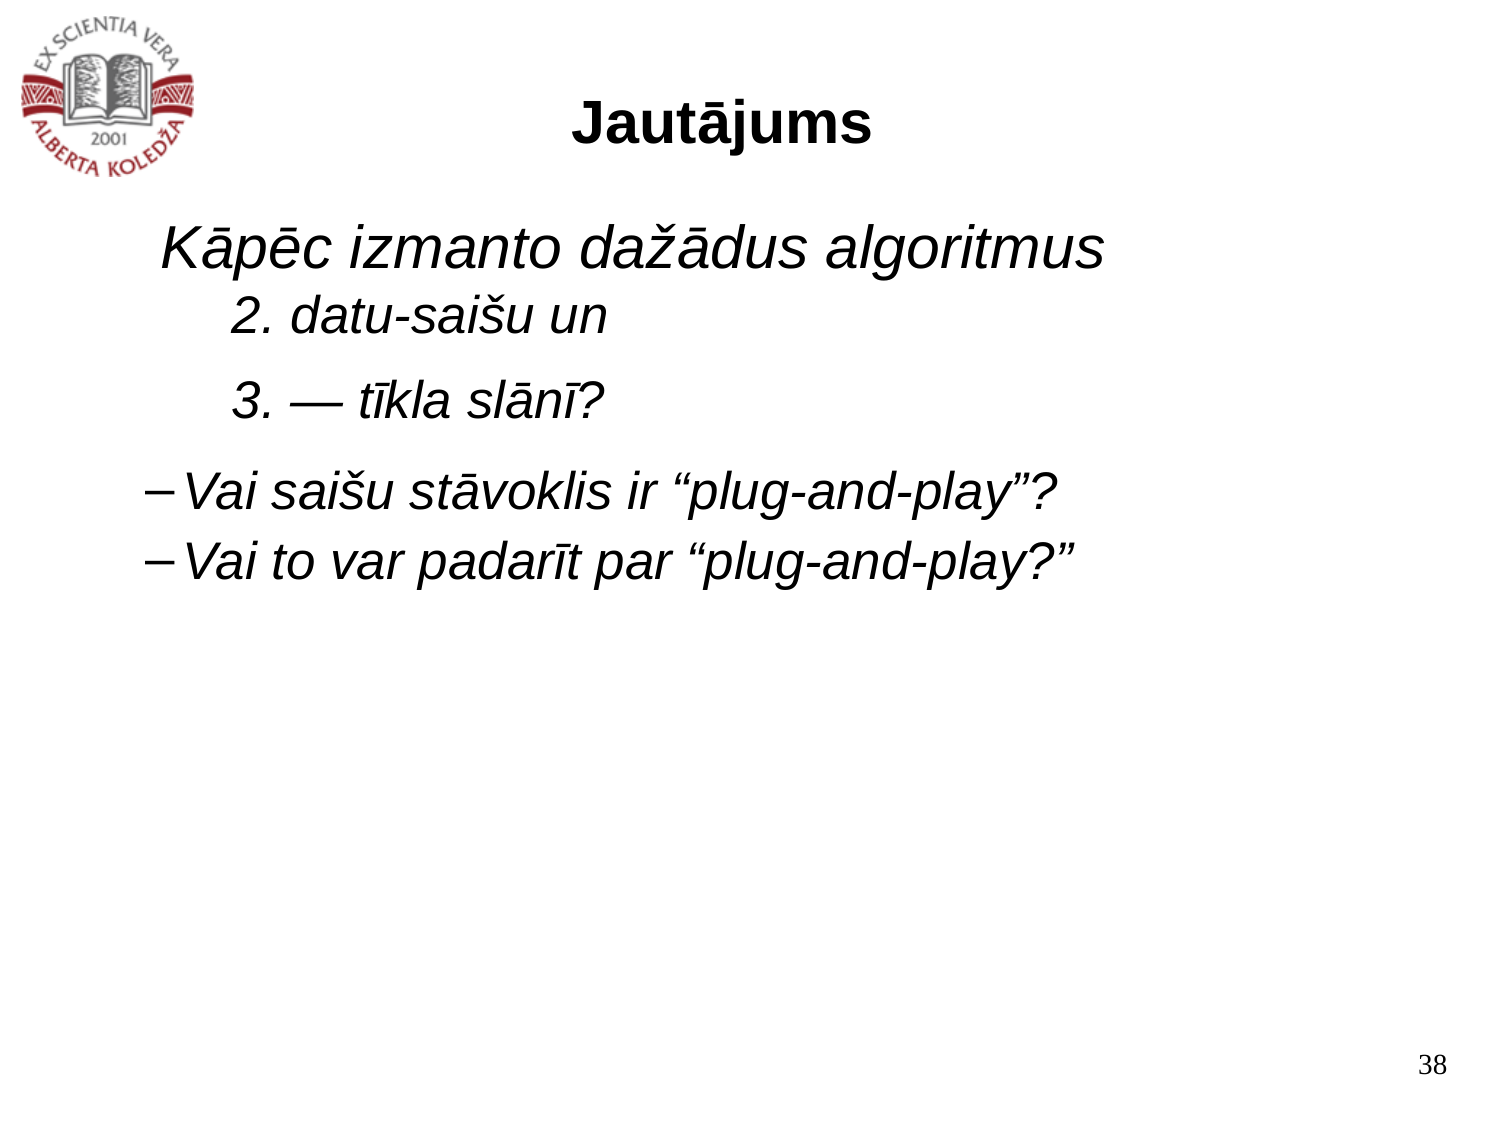

# Jautājums
Kāpēc izmanto dažādus algoritmus
2. datu-saišu un
3. — tīkla slānī?
Vai saišu stāvoklis ir “plug-and-play”?
Vai to var padarīt par “plug-and-play?”